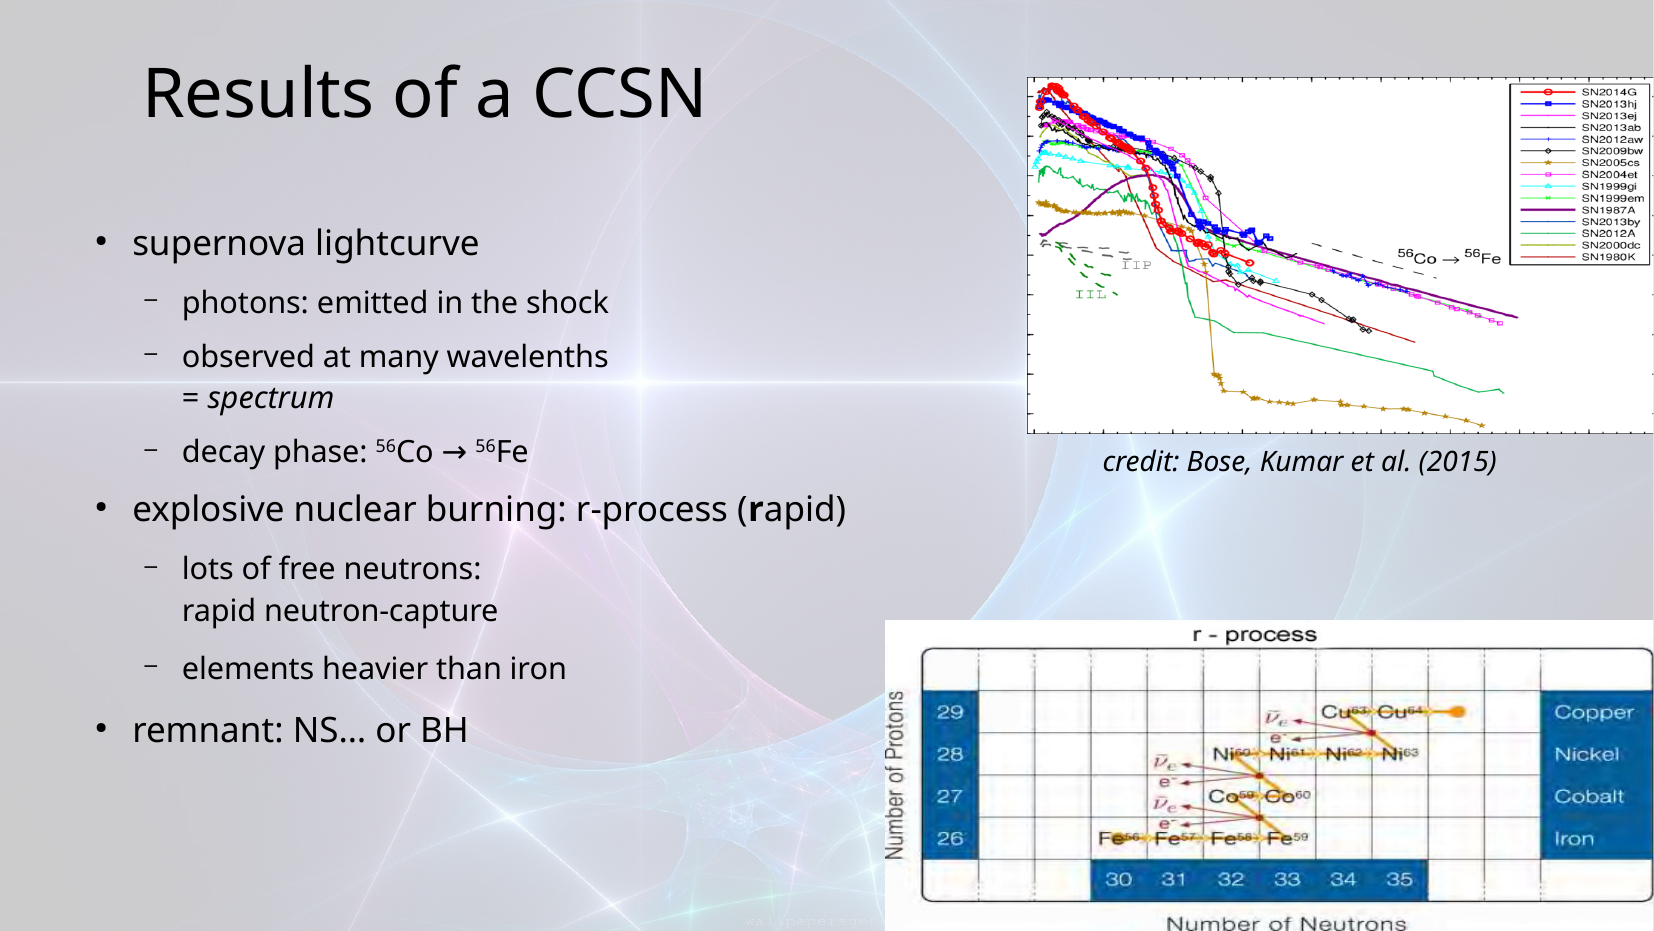

# Results of a CCSN
supernova lightcurve
photons: emitted in the shock
observed at many wavelenths
= spectrum
decay phase: 56Co → 56Fe
explosive nuclear burning: r-process (rapid)
lots of free neutrons:
rapid neutron-capture
elements heavier than iron
remnant: NS… or BH
credit: Bose, Kumar et al. (2015)